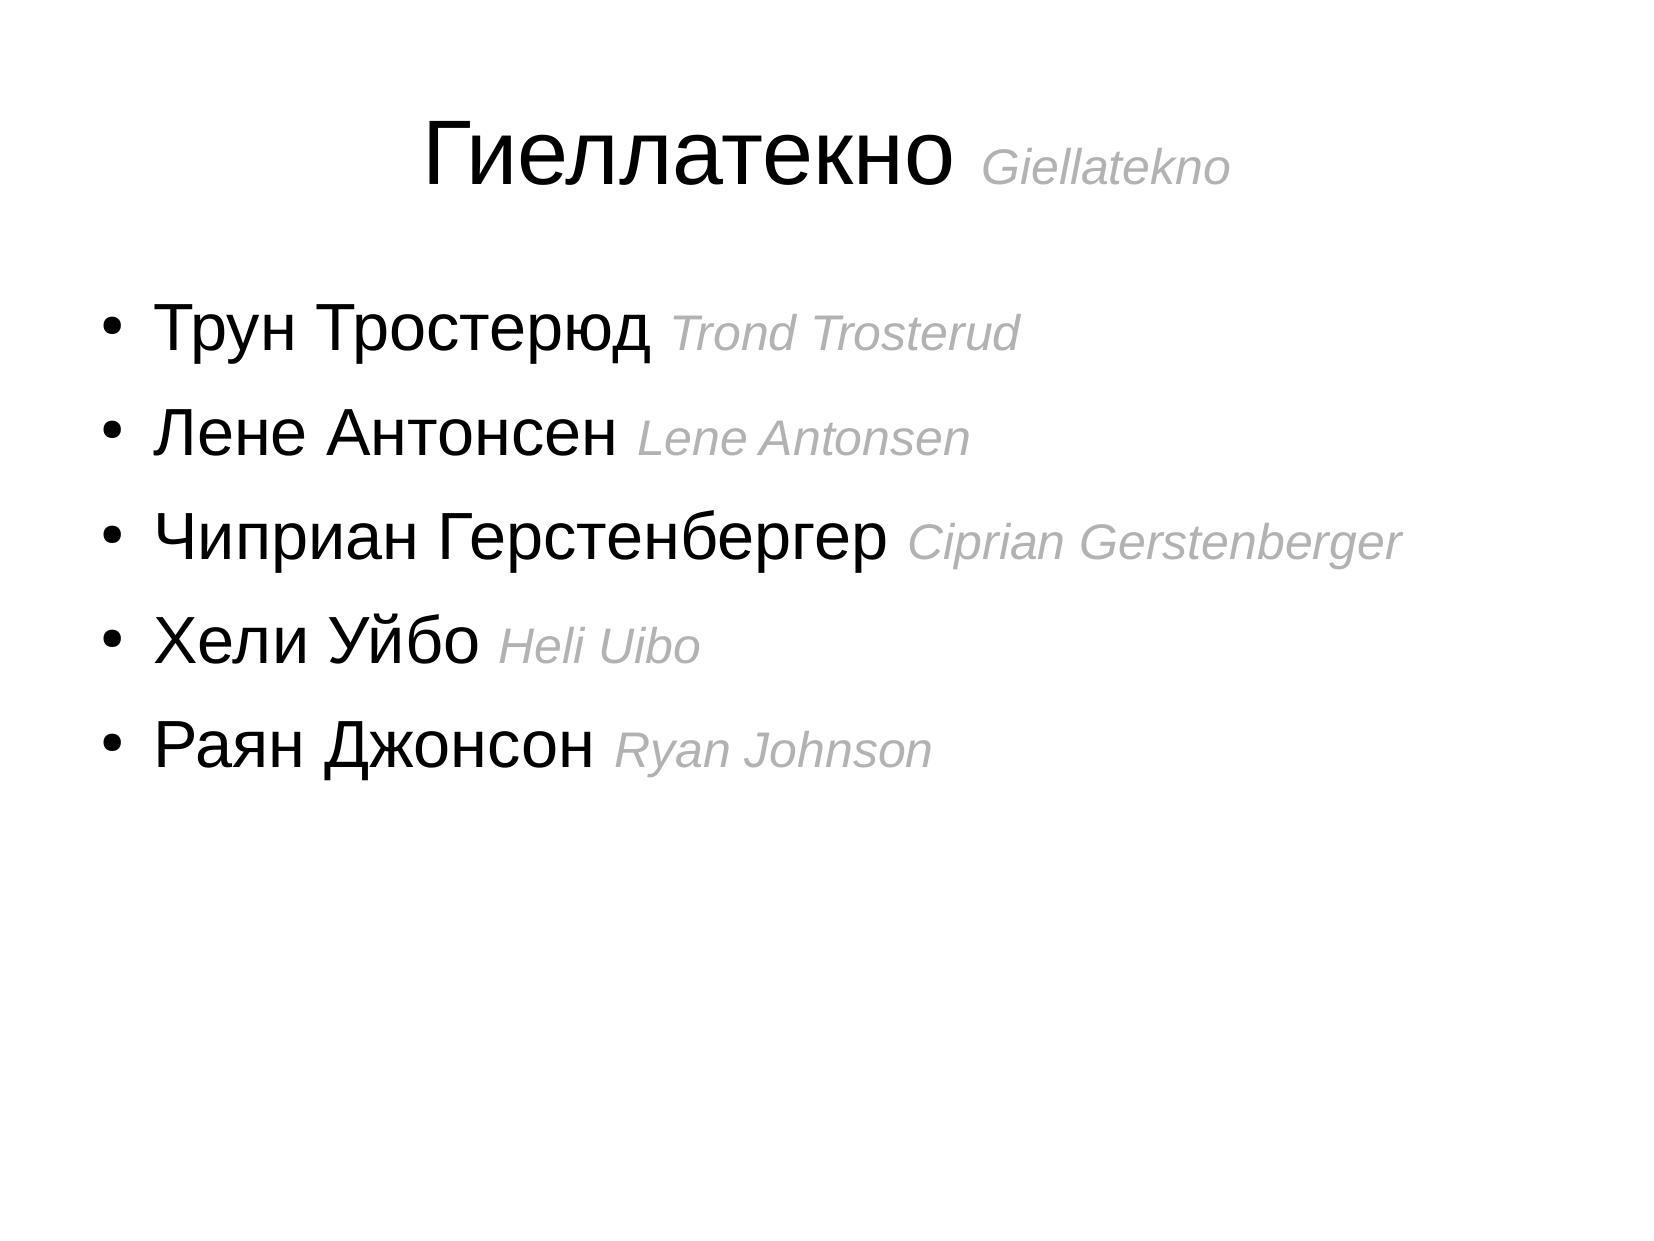

# Гиеллатекно Giellatekno
Трун Тростерюд Trond Trosterud
Лене Антонсен Lene Antonsen
Чиприан Герстенбергер Ciprian Gerstenberger
Хели Уйбо Heli Uibo
Раян Джонсон Ryan Johnson